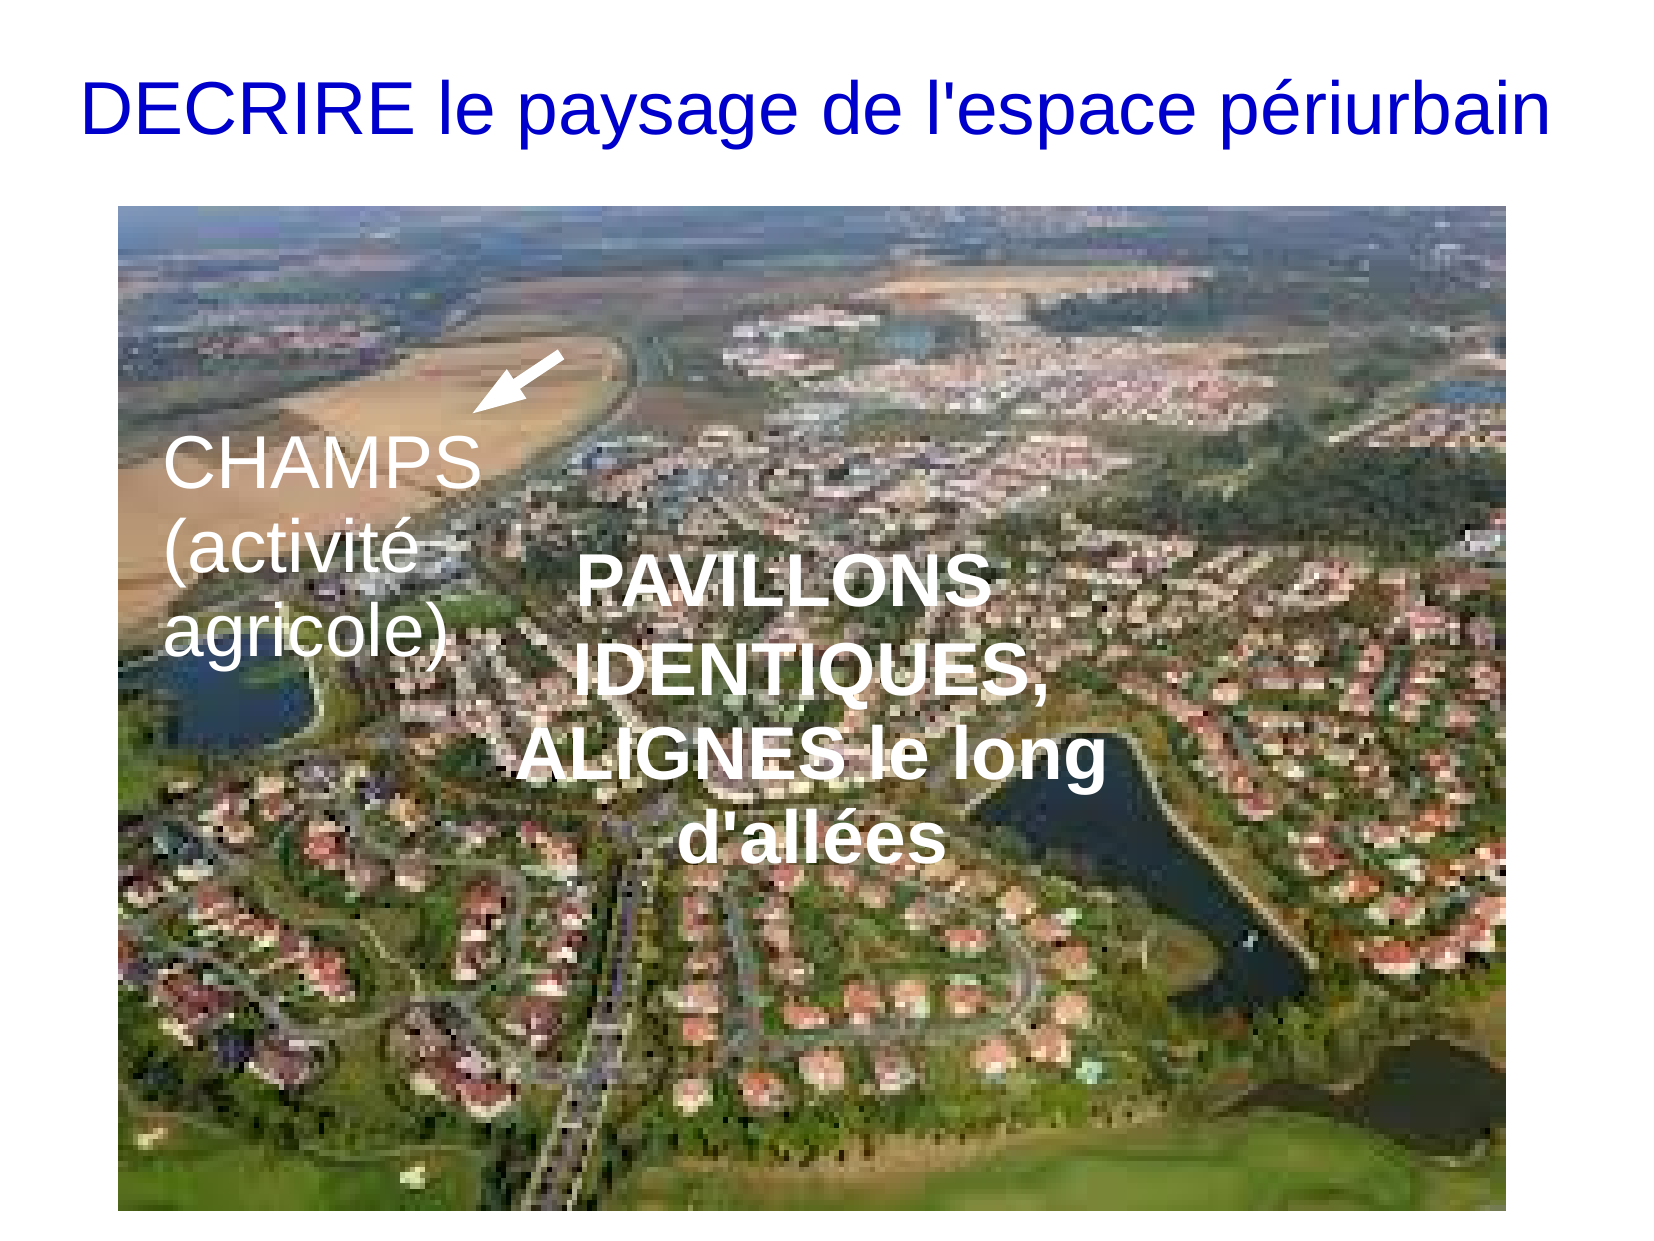

DECRIRE le paysage de l'espace périurbain
CHAMPS
(activité agricole)
PAVILLONS
IDENTIQUES, ALIGNES le long d'allées